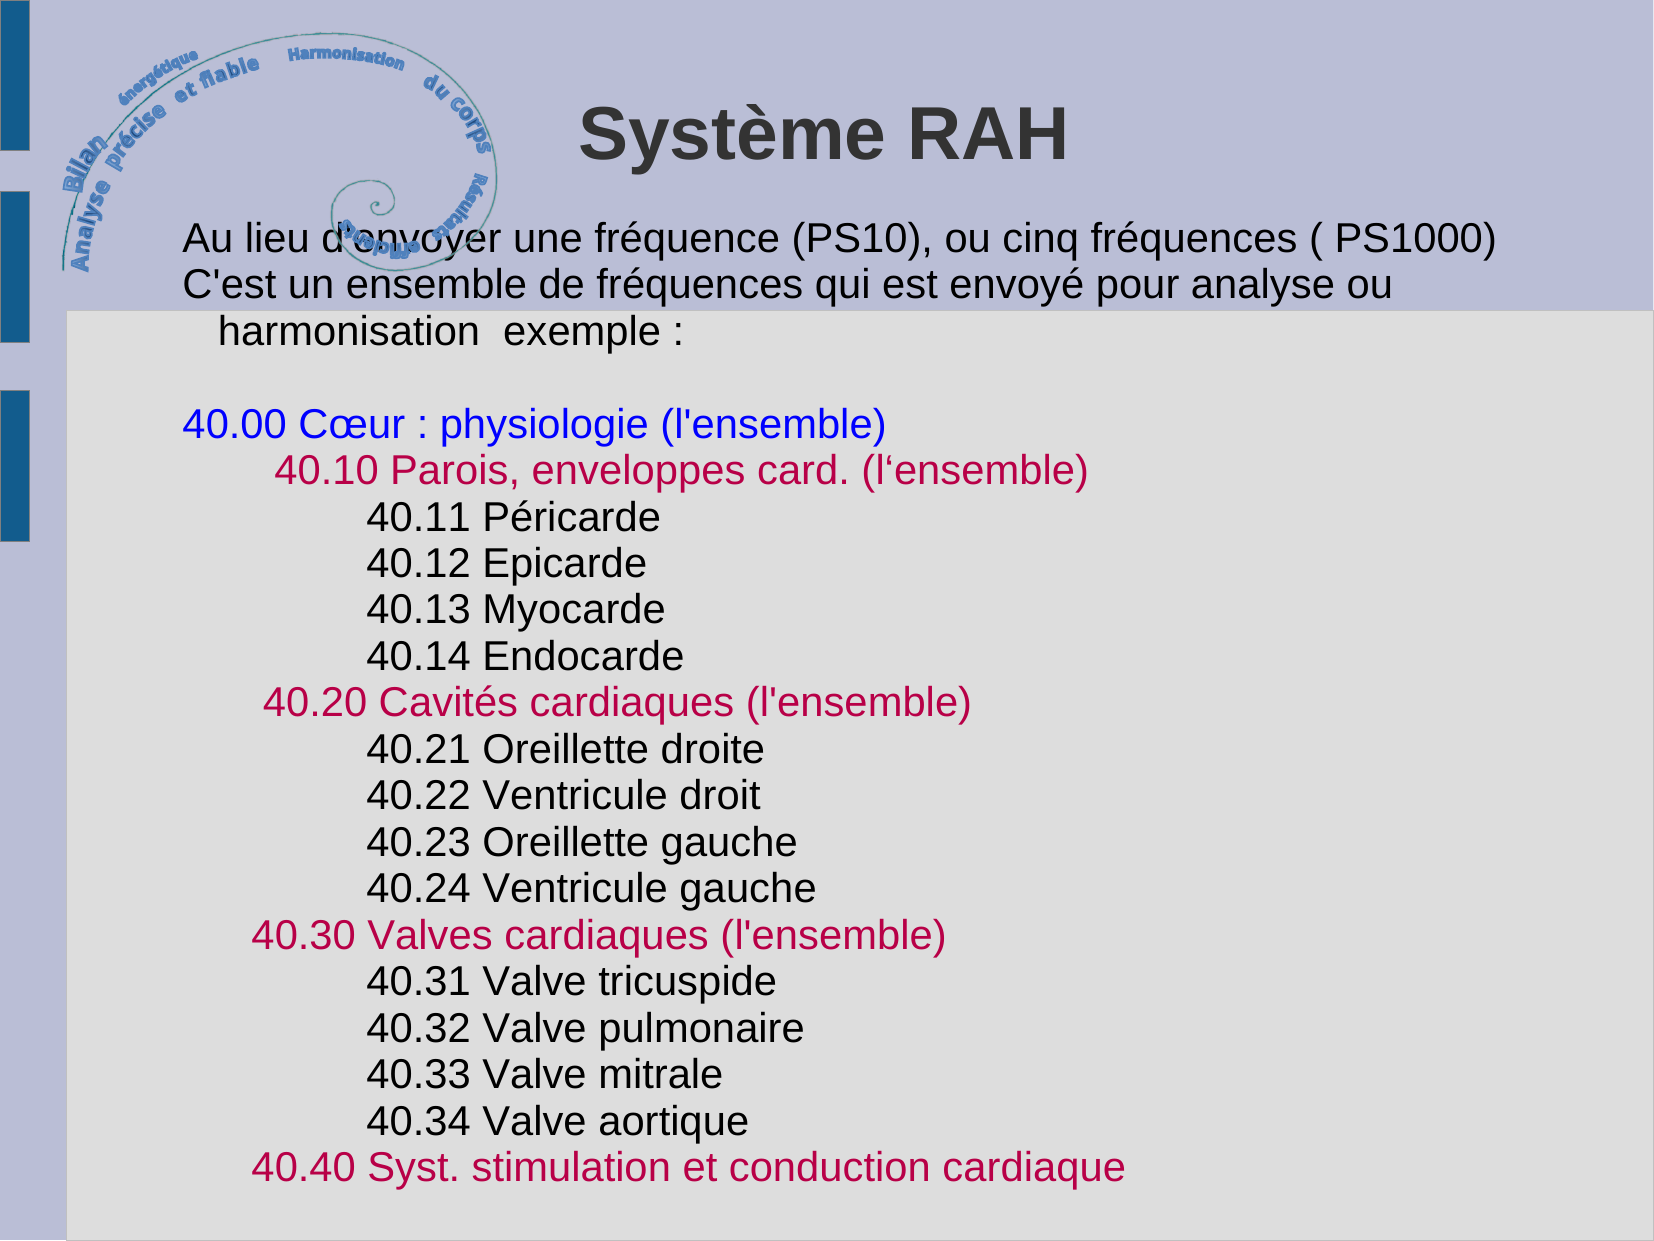

Harmonisation
énergétique
fiable
du
et
corps
précise
Bilan
Résultats
efficients
Analyse
# Système RAH
Au lieu d'envoyer une fréquence (PS10), ou cinq fréquences ( PS1000)
C'est un ensemble de fréquences qui est envoyé pour analyse ou harmonisation exemple :
40.00 Cœur : physiologie (l'ensemble)
 40.10 Parois, enveloppes card. (l‘ensemble)
 40.11 Péricarde
 40.12 Epicarde
 40.13 Myocarde
 40.14 Endocarde
 40.20 Cavités cardiaques (l'ensemble)
 40.21 Oreillette droite
 40.22 Ventricule droit
 40.23 Oreillette gauche
 40.24 Ventricule gauche
 40.30 Valves cardiaques (l'ensemble)
 40.31 Valve tricuspide
 40.32 Valve pulmonaire
 40.33 Valve mitrale
 40.34 Valve aortique
 40.40 Syst. stimulation et conduction cardiaque